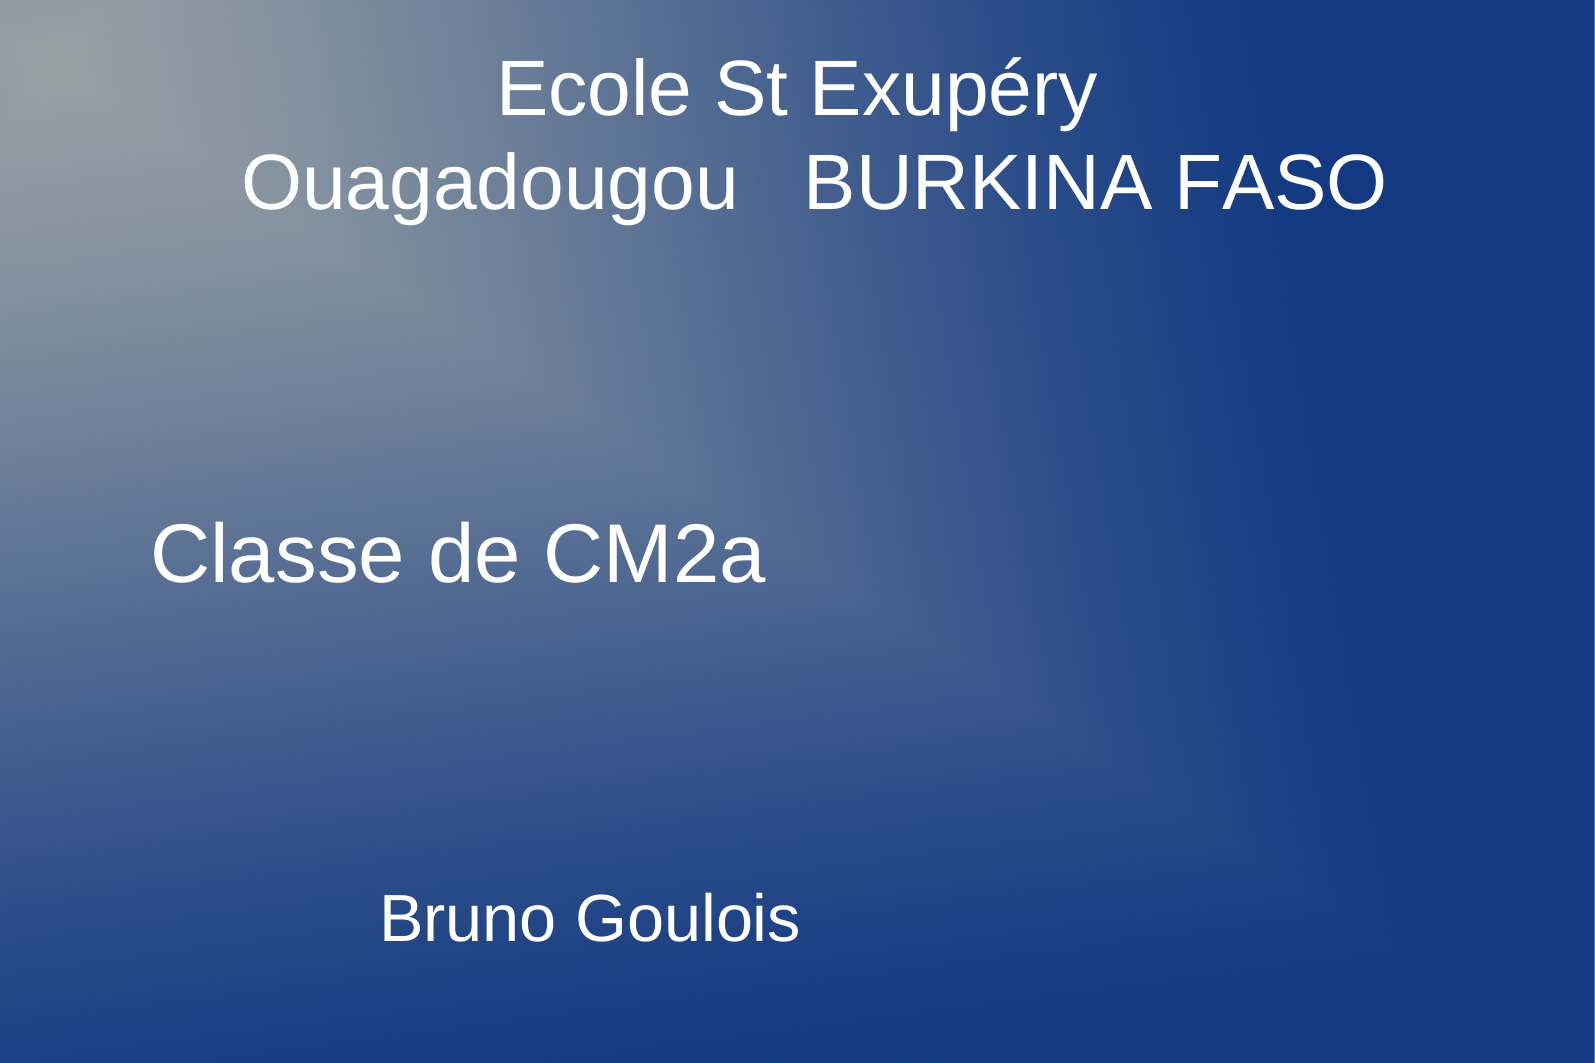

# Ecole St Exupéry Ouagadougou BURKINA FASO
Classe de CM2a
Bruno Goulois